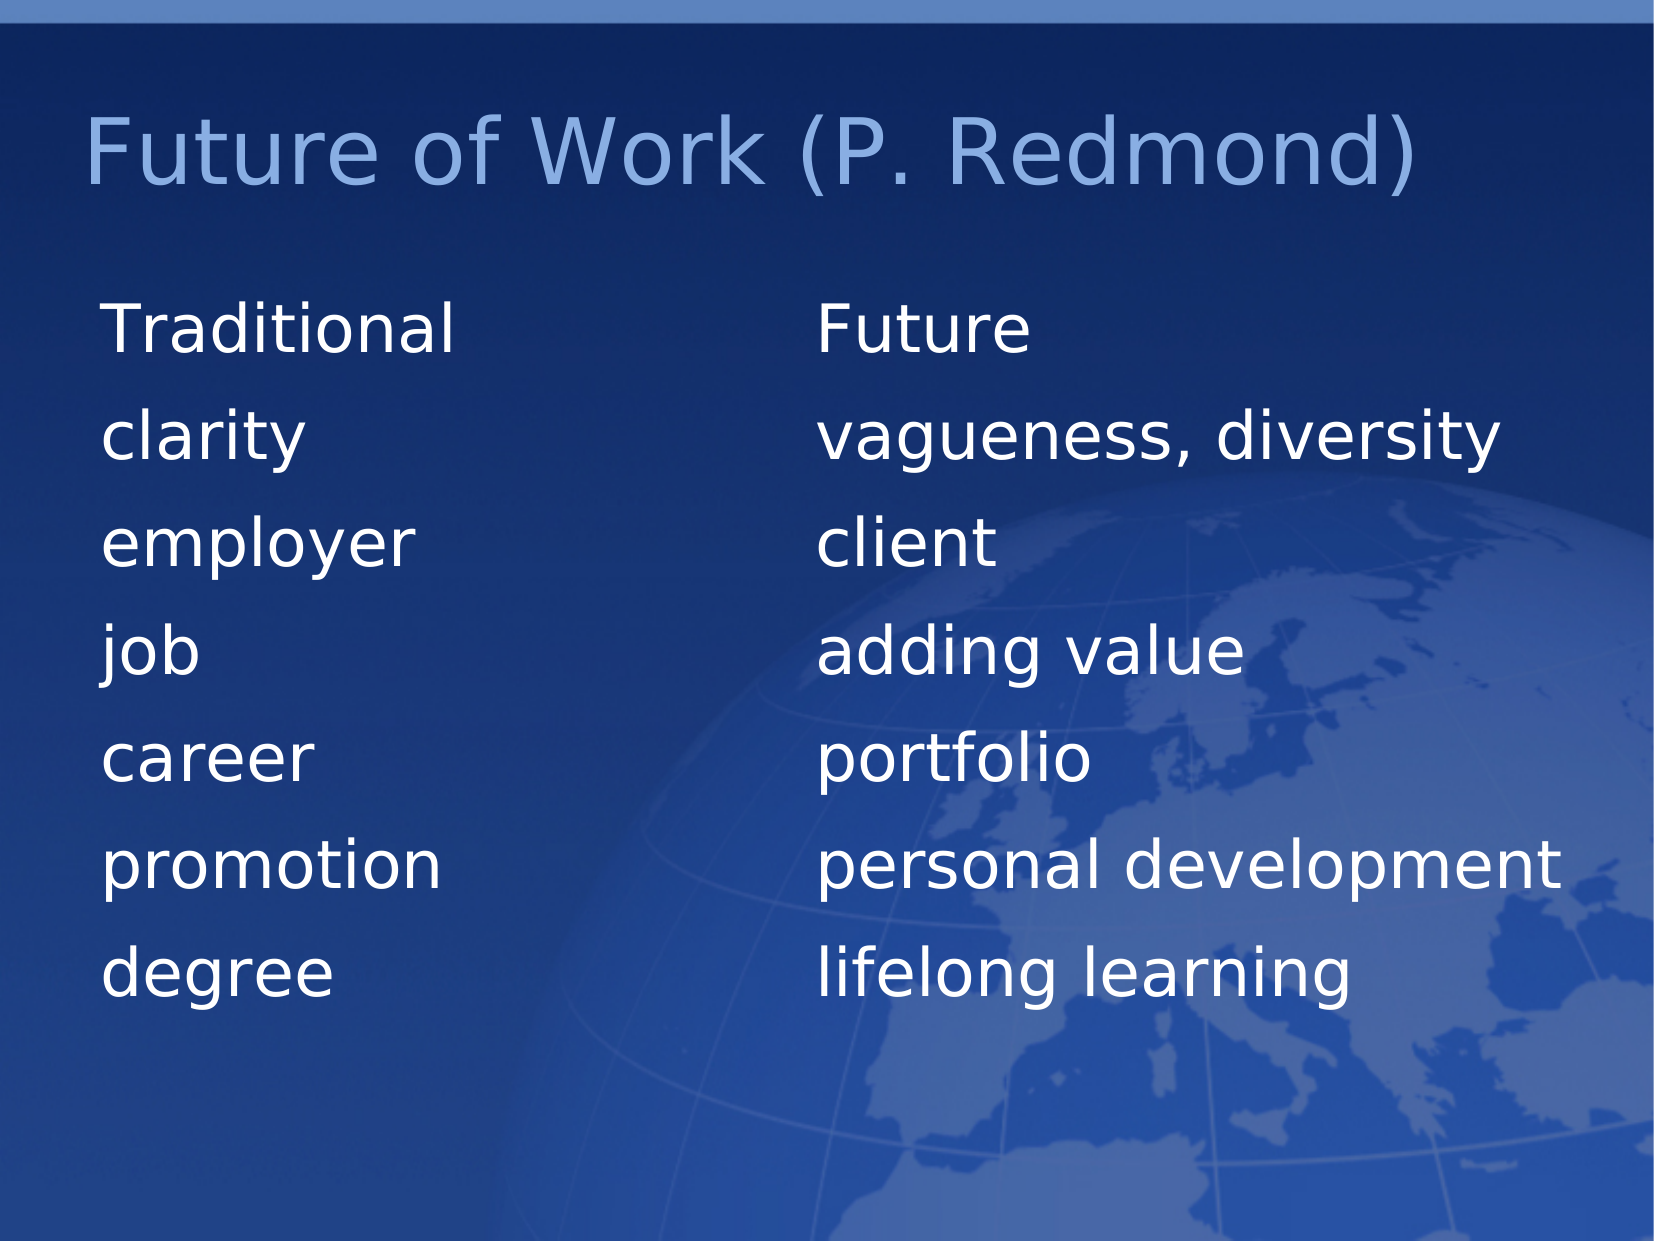

# Future of Work (P. Redmond)
Traditional
clarity
employer
job
career
promotion
degree
Future
vagueness, diversity
client
adding value
portfolio
personal development
lifelong learning